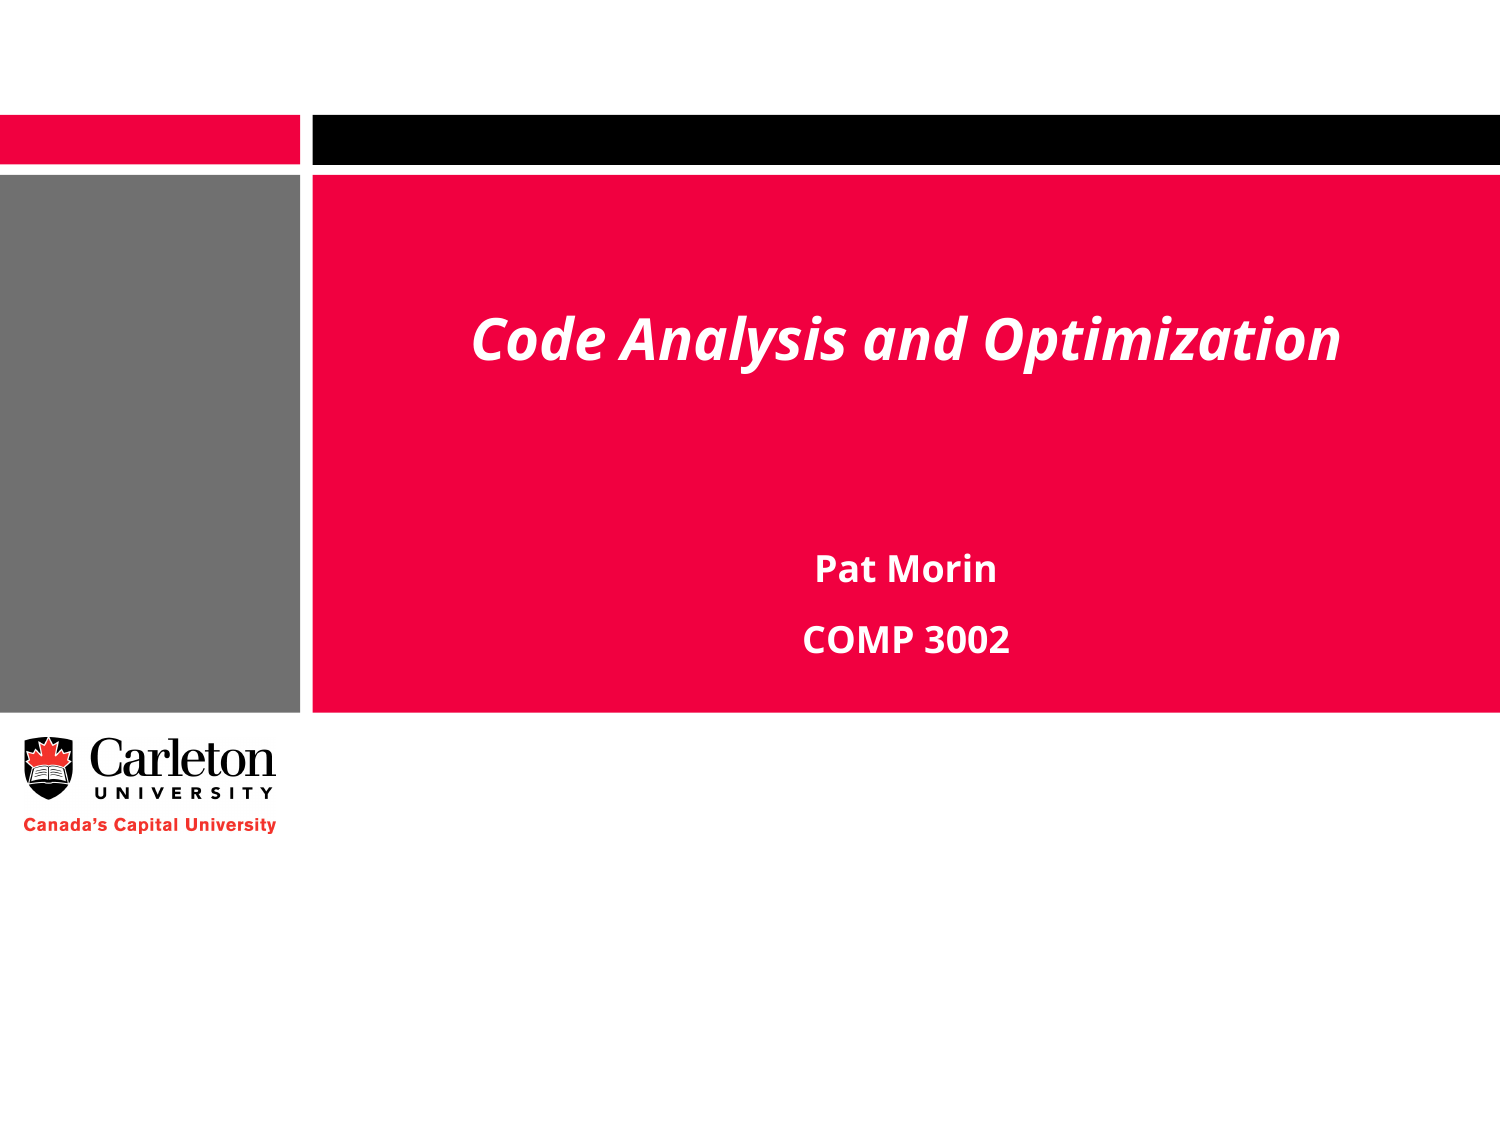

# Code Analysis and Optimization
Pat Morin
COMP 3002